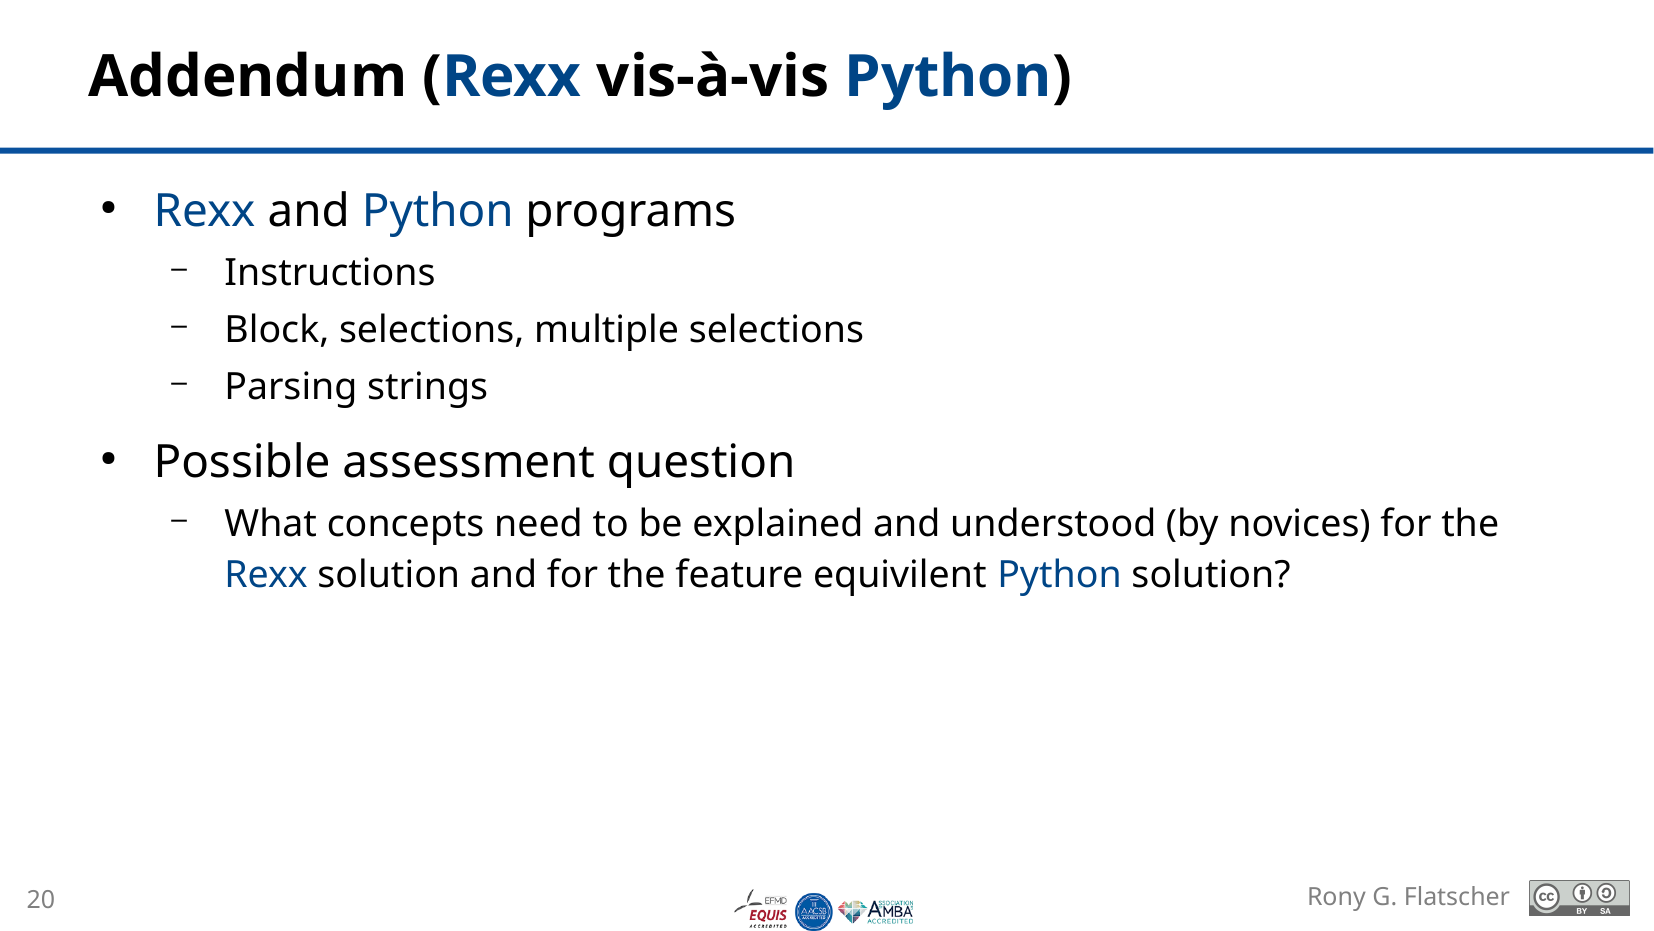

# Addendum (Rexx vis-à-vis Python)
Rexx and Python programs
Instructions
Block, selections, multiple selections
Parsing strings
Possible assessment question
What concepts need to be explained and understood (by novices) for the Rexx solution and for the feature equivilent Python solution?